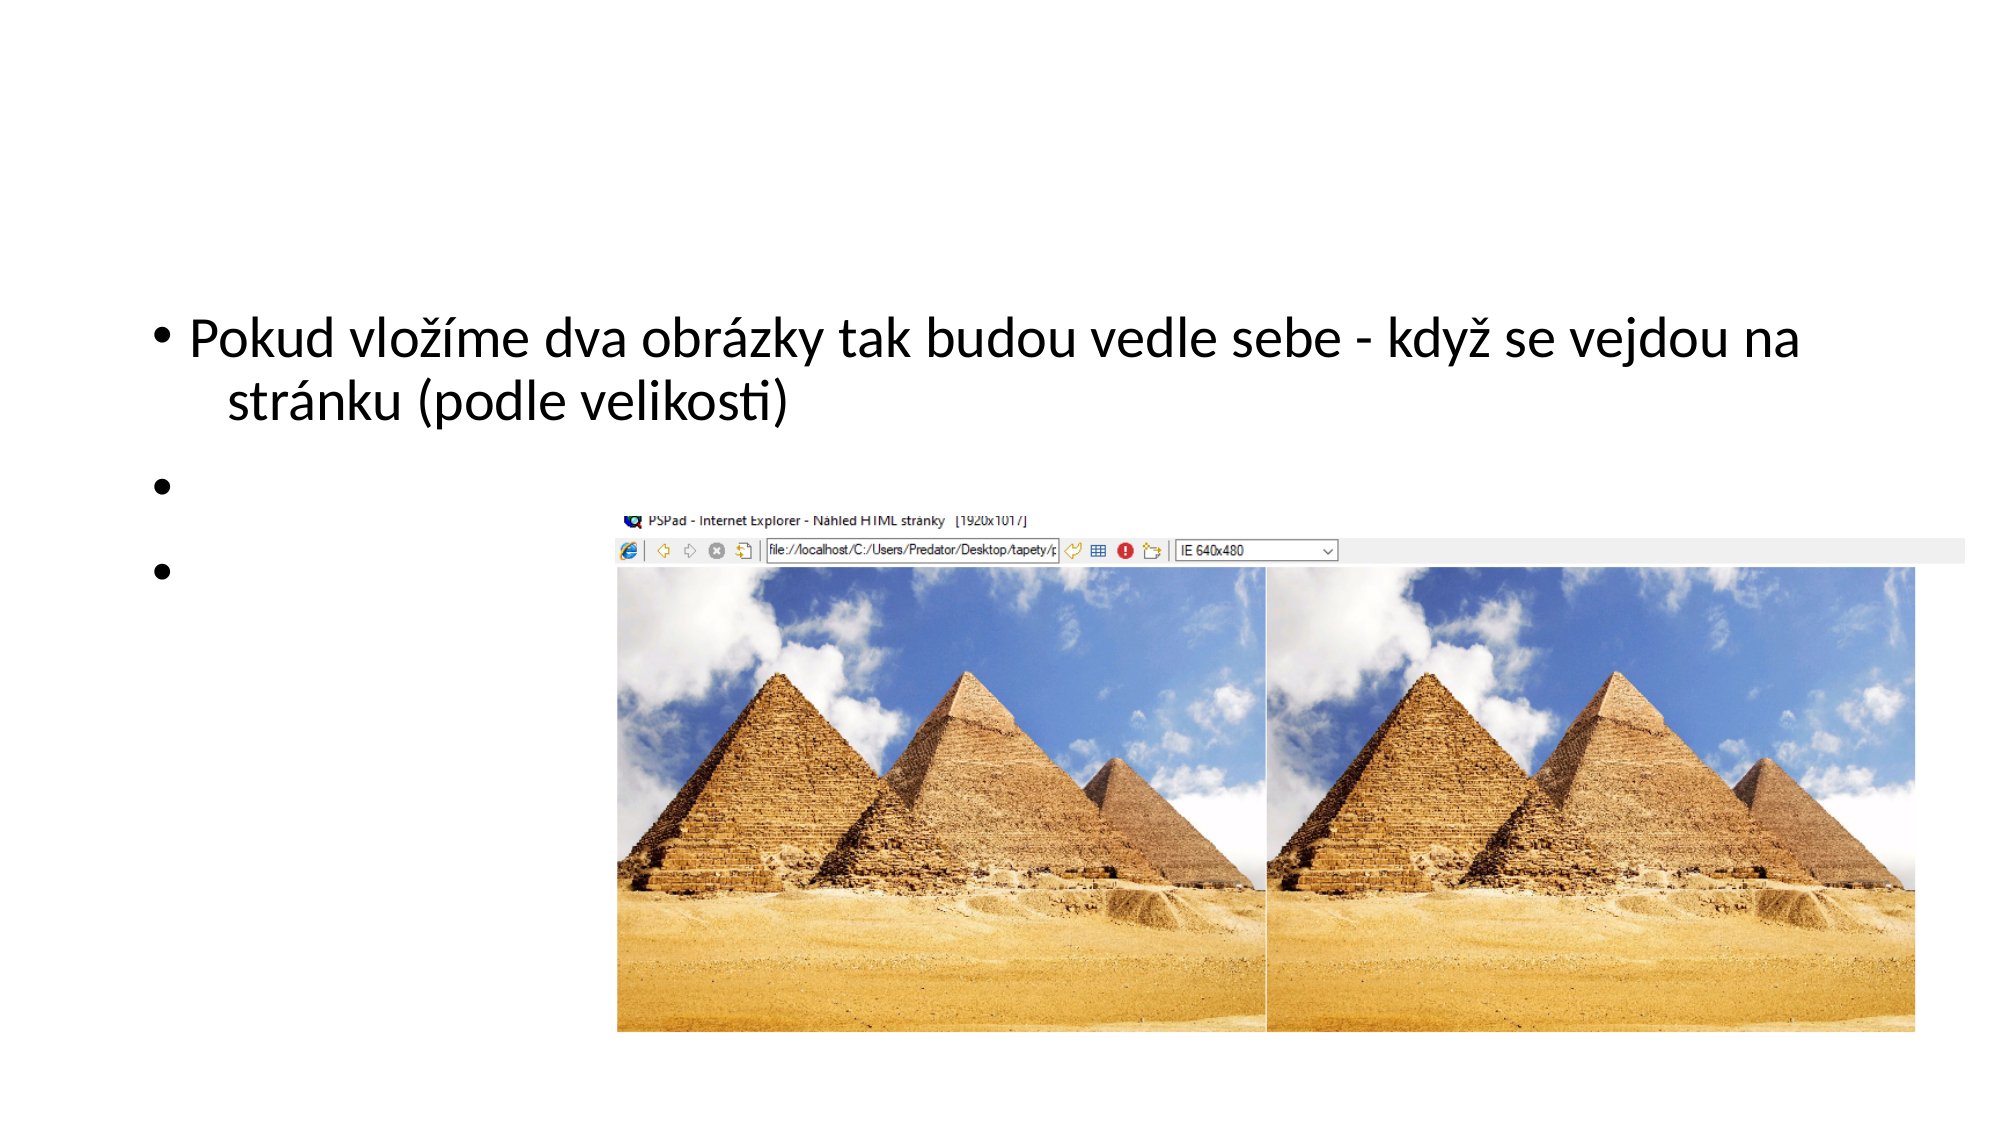

#
Pokud vložíme dva obrázky tak budou vedle sebe - když se vejdou na stránku (podle velikosti)